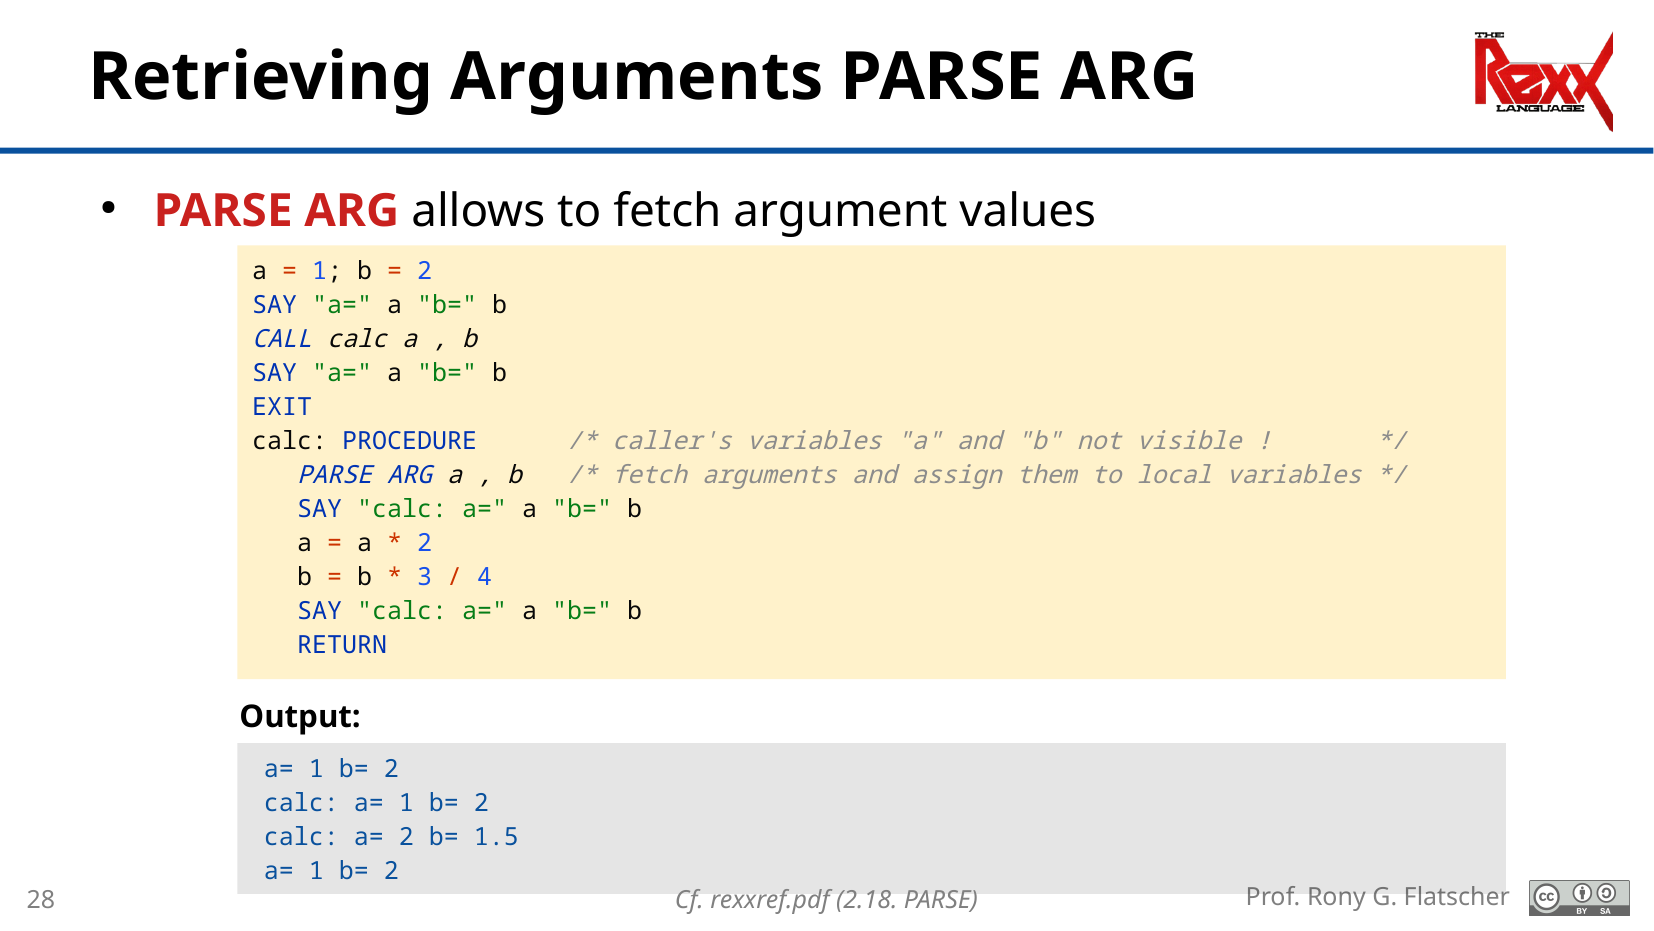

# Retrieving Arguments PARSE ARG
PARSE ARG allows to fetch argument values
a = 1; b = 2
SAY "a=" a "b=" b
CALL calc a , b
SAY "a=" a "b=" b
EXIT
calc: PROCEDURE /* caller's variables "a" and "b" not visible ! */
 PARSE ARG a , b /* fetch arguments and assign them to local variables */
 SAY "calc: a=" a "b=" b
 a = a * 2
 b = b * 3 / 4
 SAY "calc: a=" a "b=" b
 RETURN
Output:
a= 1 b= 2
calc: a= 1 b= 2
calc: a= 2 b= 1.5
a= 1 b= 2
Cf. rexxref.pdf (2.18. PARSE)